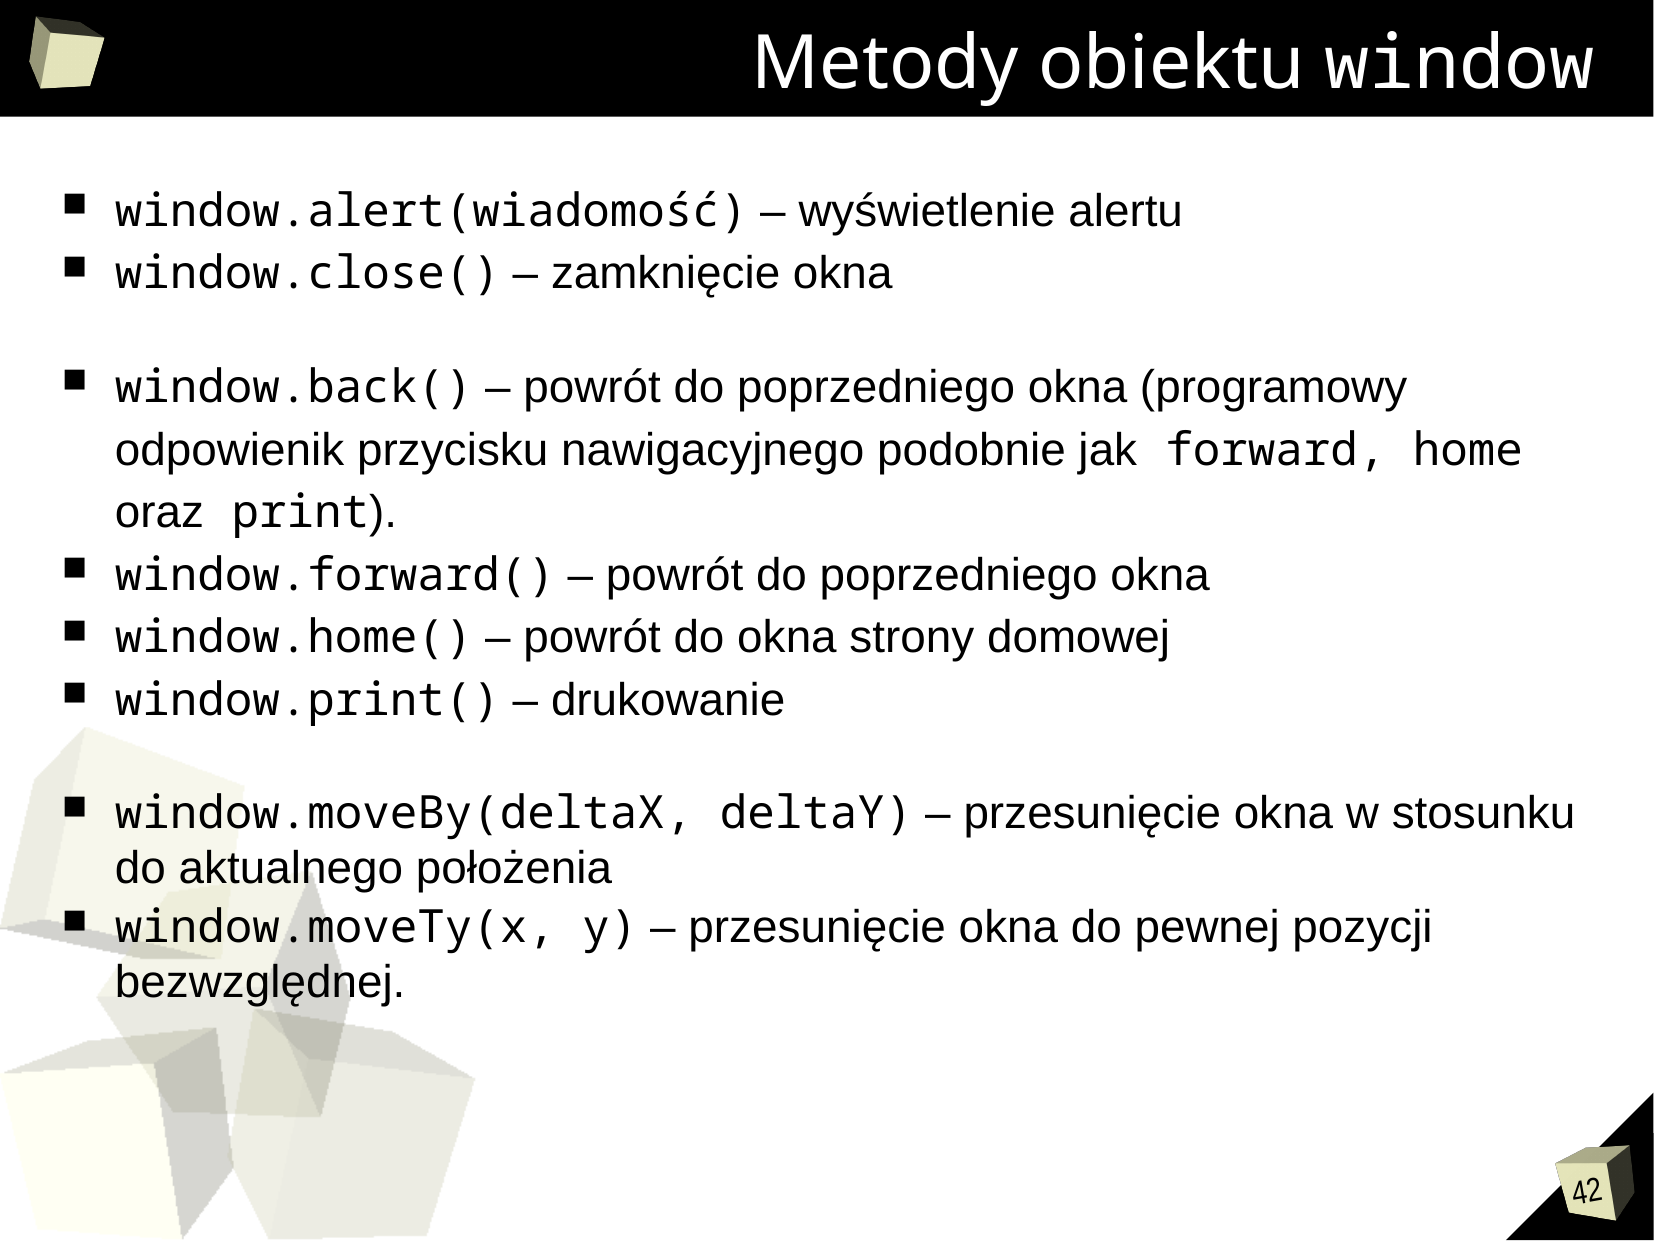

# Metody obiektu window
window.alert(wiadomość) – wyświetlenie alertu
window.close() – zamknięcie okna
window.back() – powrót do poprzedniego okna (programowy odpowienik przycisku nawigacyjnego podobnie jak forward, home oraz print).
window.forward() – powrót do poprzedniego okna
window.home() – powrót do okna strony domowej
window.print() – drukowanie
window.moveBy(deltaX, deltaY) – przesunięcie okna w stosunku do aktualnego położenia
window.moveTy(x, y) – przesunięcie okna do pewnej pozycji bezwzględnej.